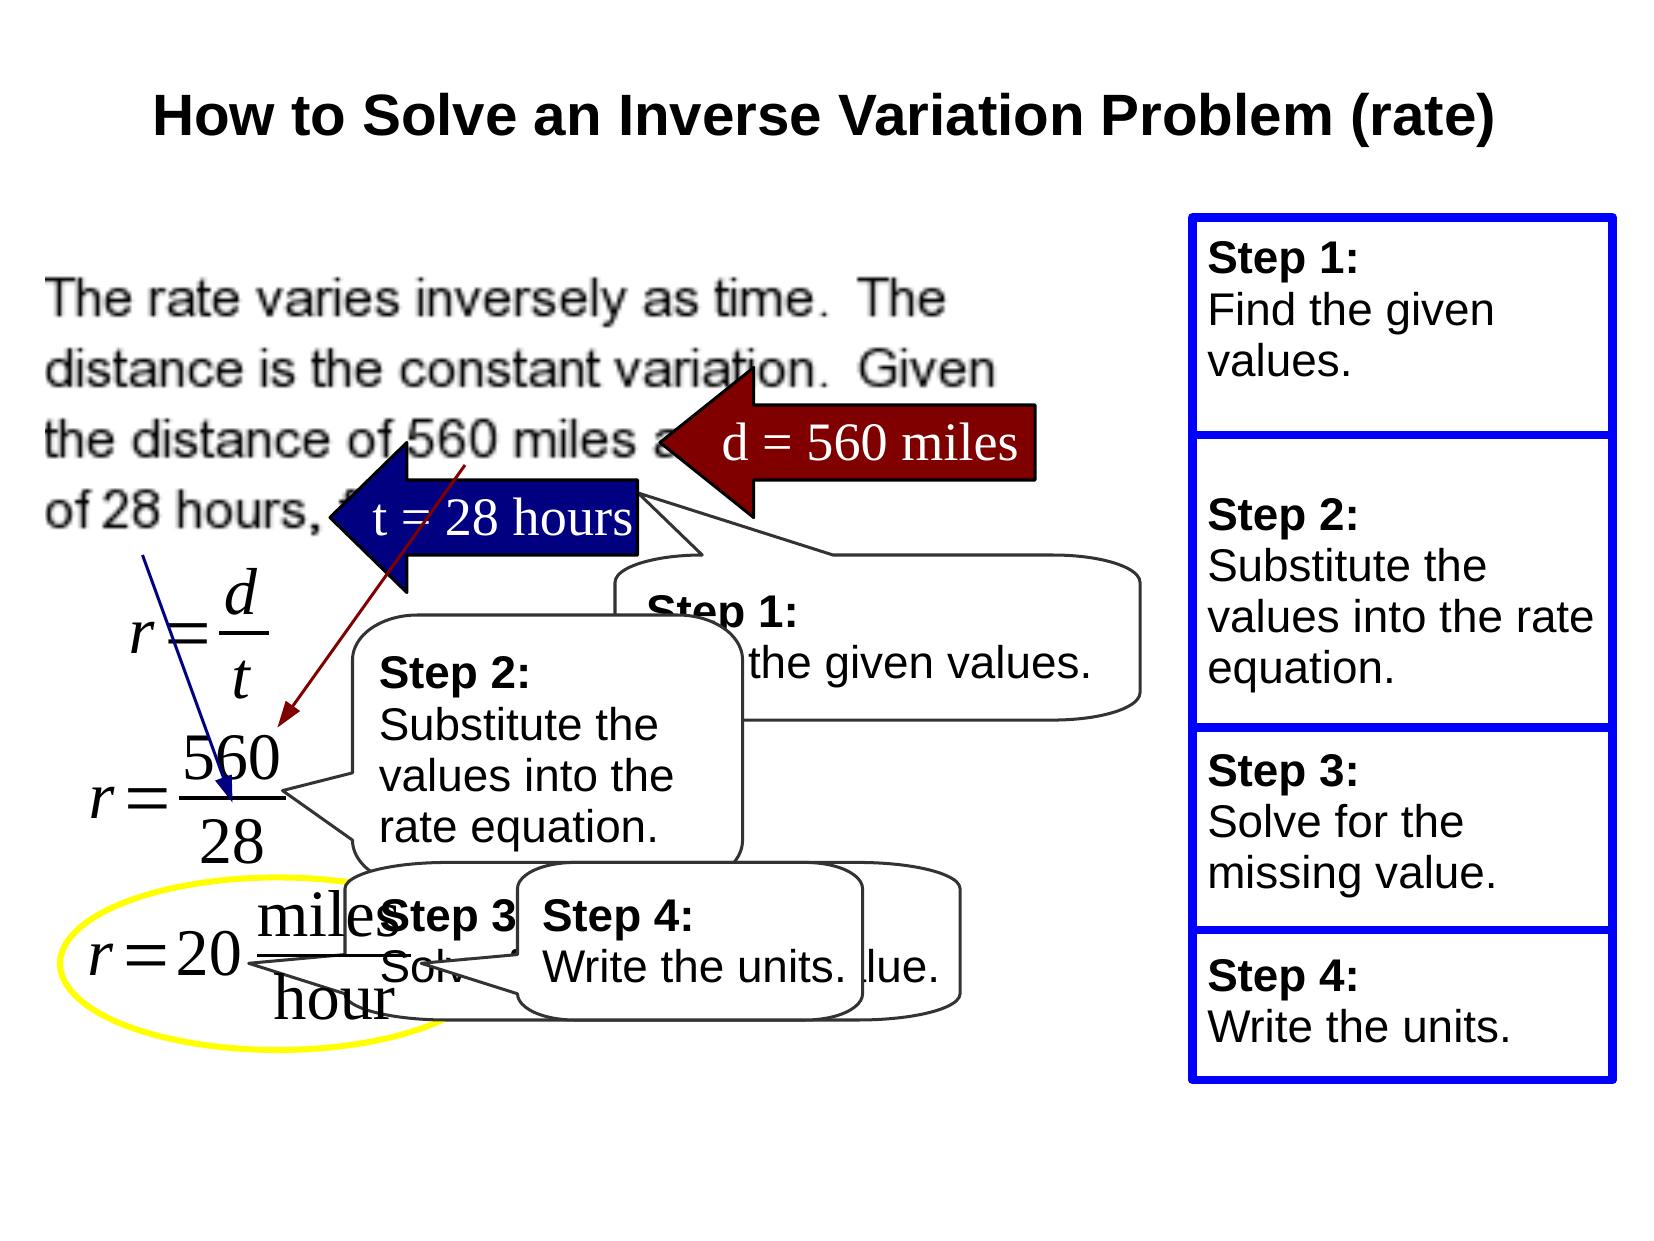

How to Solve an Inverse Variation Problem (rate)
Step 1:
Find the given values.
Step 2:
Substitute the values into the rate equation.
Step 3:
Solve for the missing value.
Step 4:
Write the units.
d = 560 miles
t = 28 hours
Step 1:
Find the given values.
Step 2:
Substitute the
values into the
rate equation.
Step 3:
Solve for the missing value.
Step 4:
Write the units.